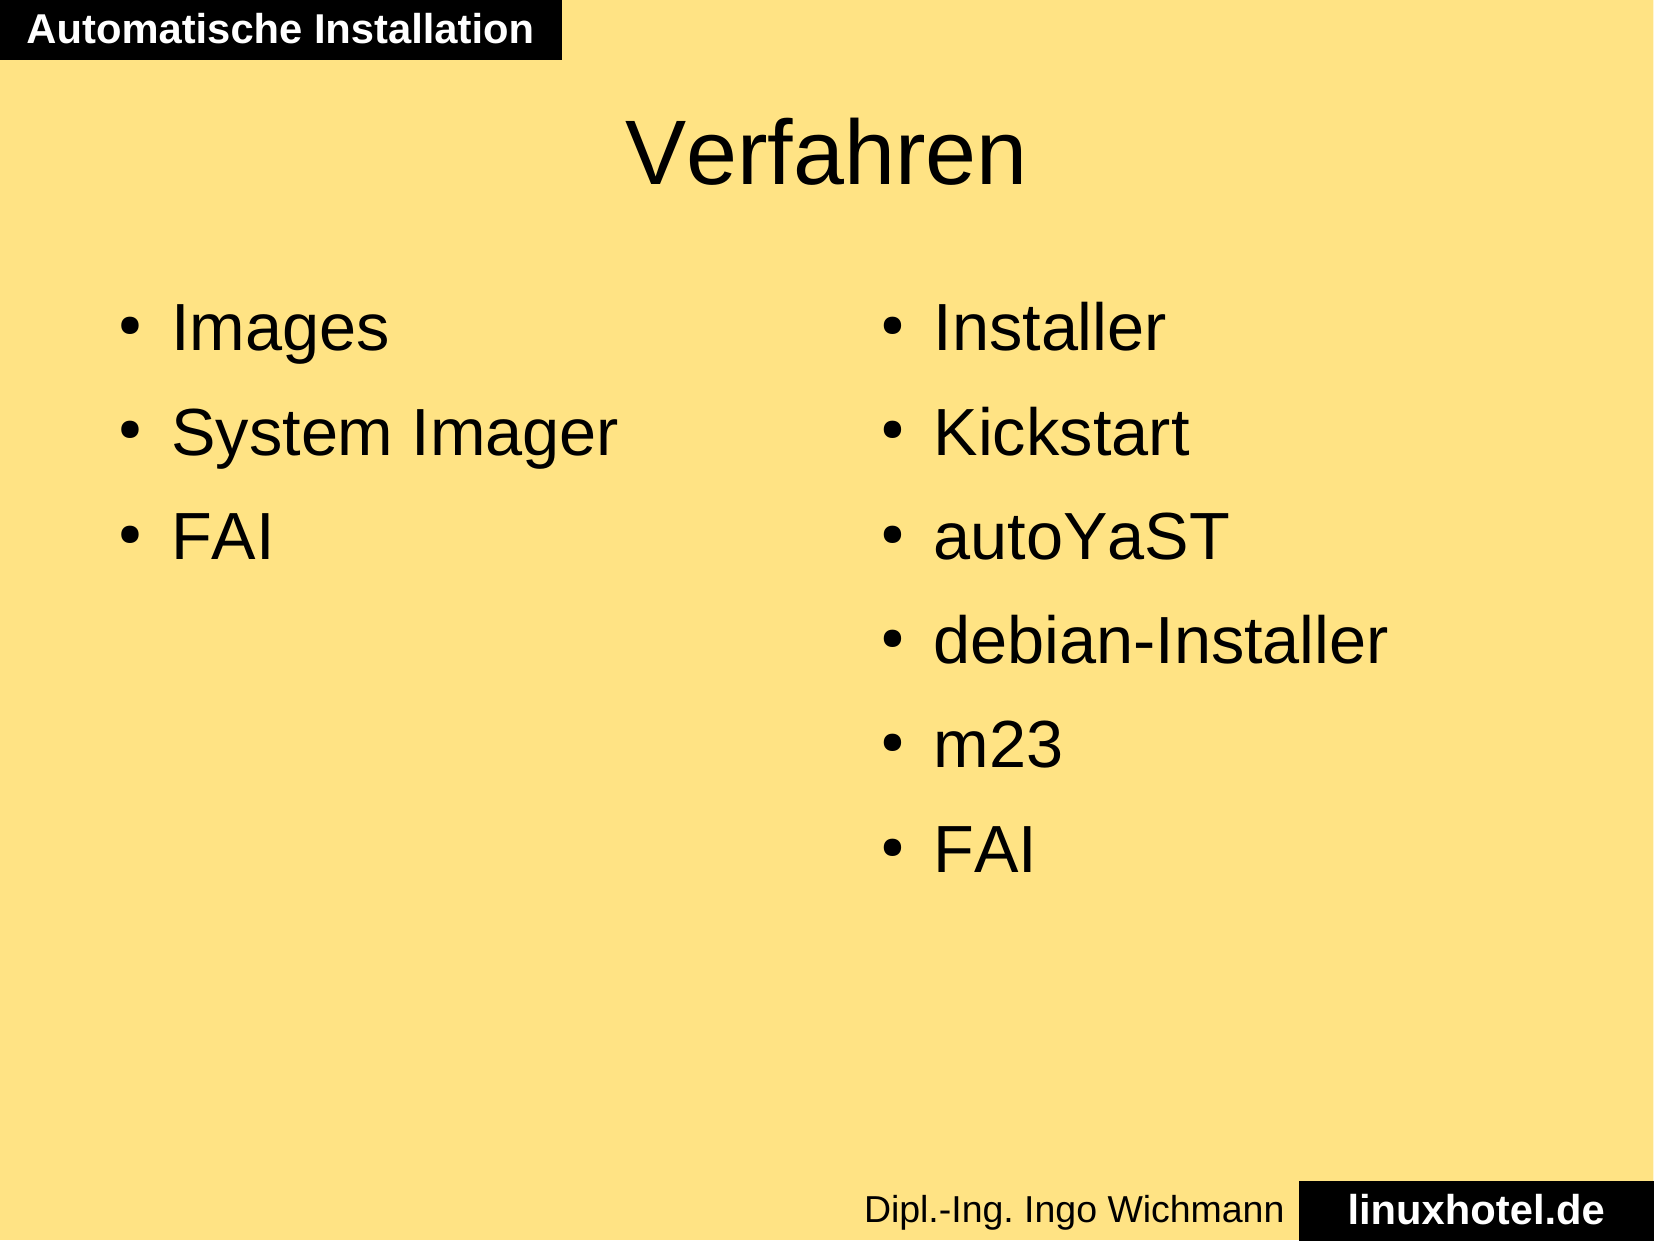

Automatische Installation
# Verfahren
Images
System Imager
FAI
Installer
Kickstart
autoYaST
debian-Installer
m23
FAI
linuxhotel.de
Dipl.-Ing. Ingo Wichmann